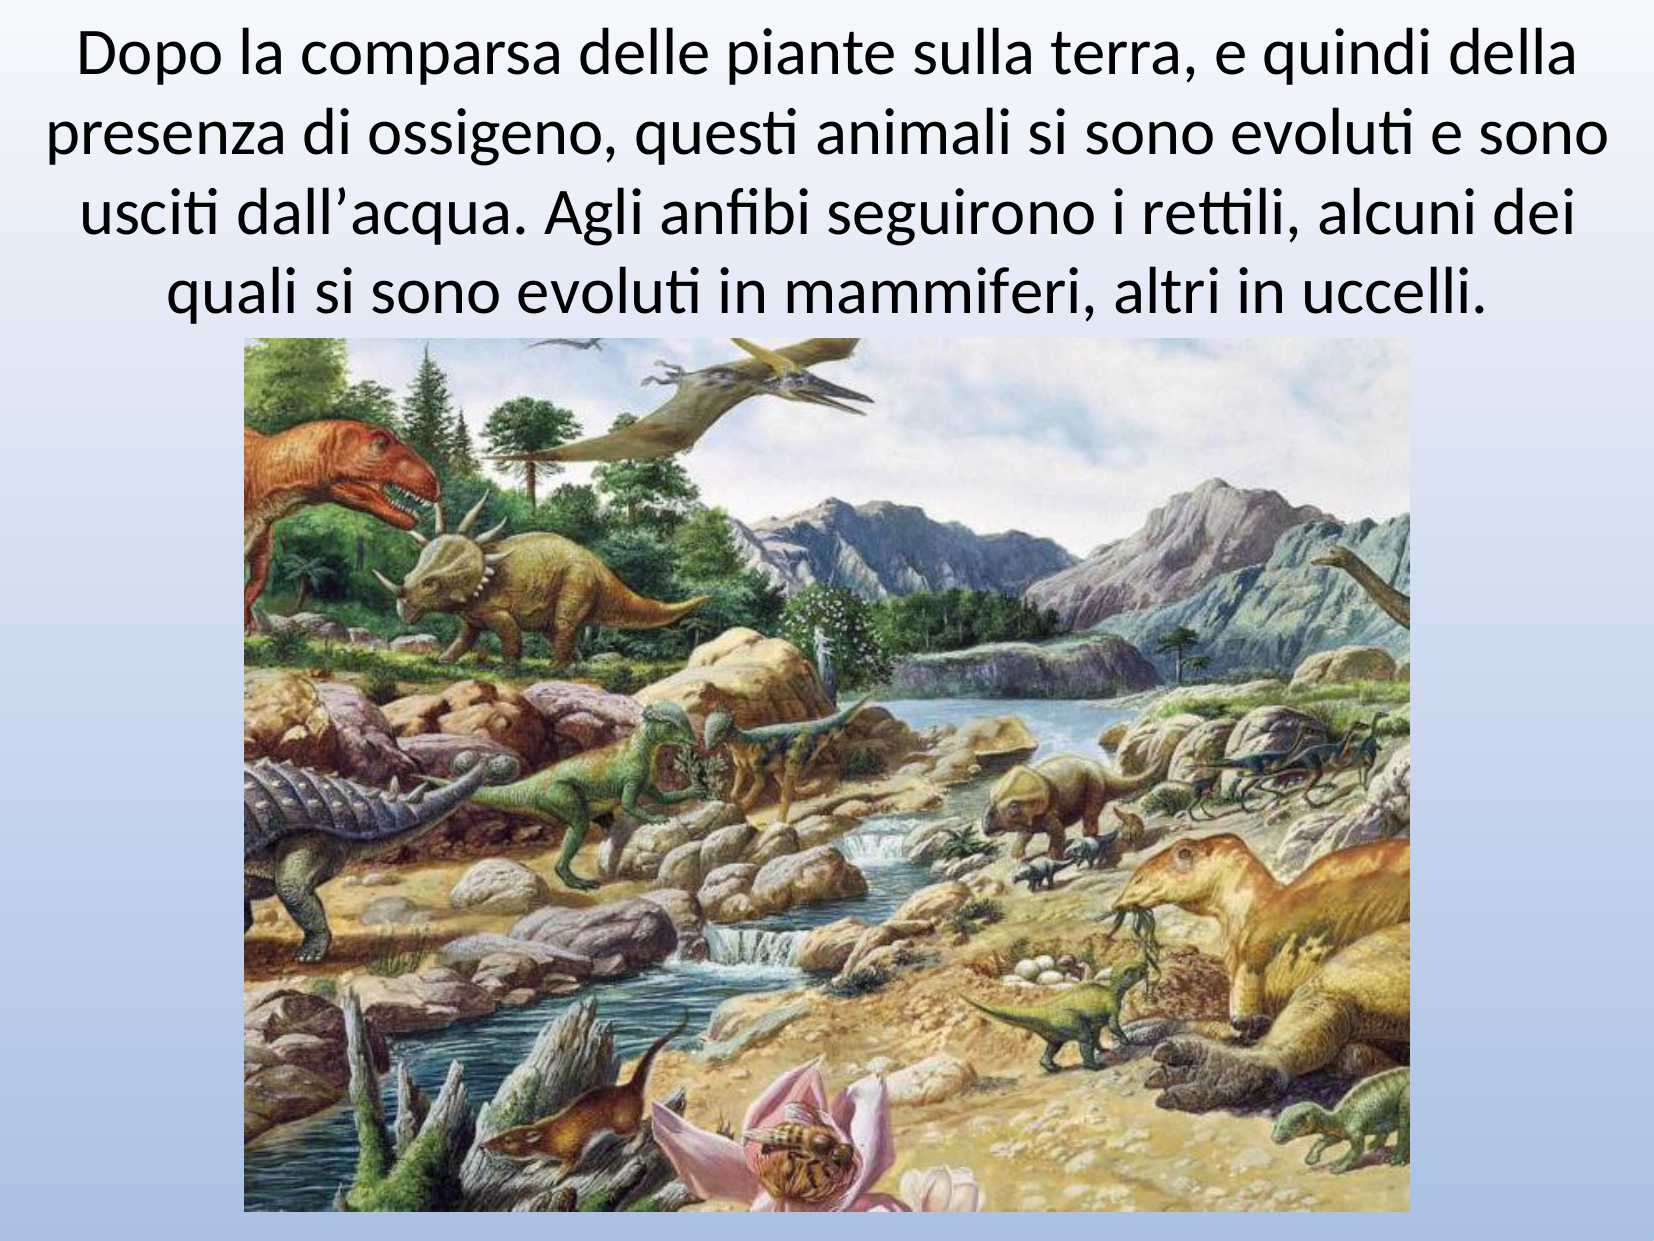

Dopo la comparsa delle piante sulla terra, e quindi della presenza di ossigeno, questi animali si sono evoluti e sono usciti dall’acqua. Agli anfibi seguirono i rettili, alcuni dei quali si sono evoluti in mammiferi, altri in uccelli.